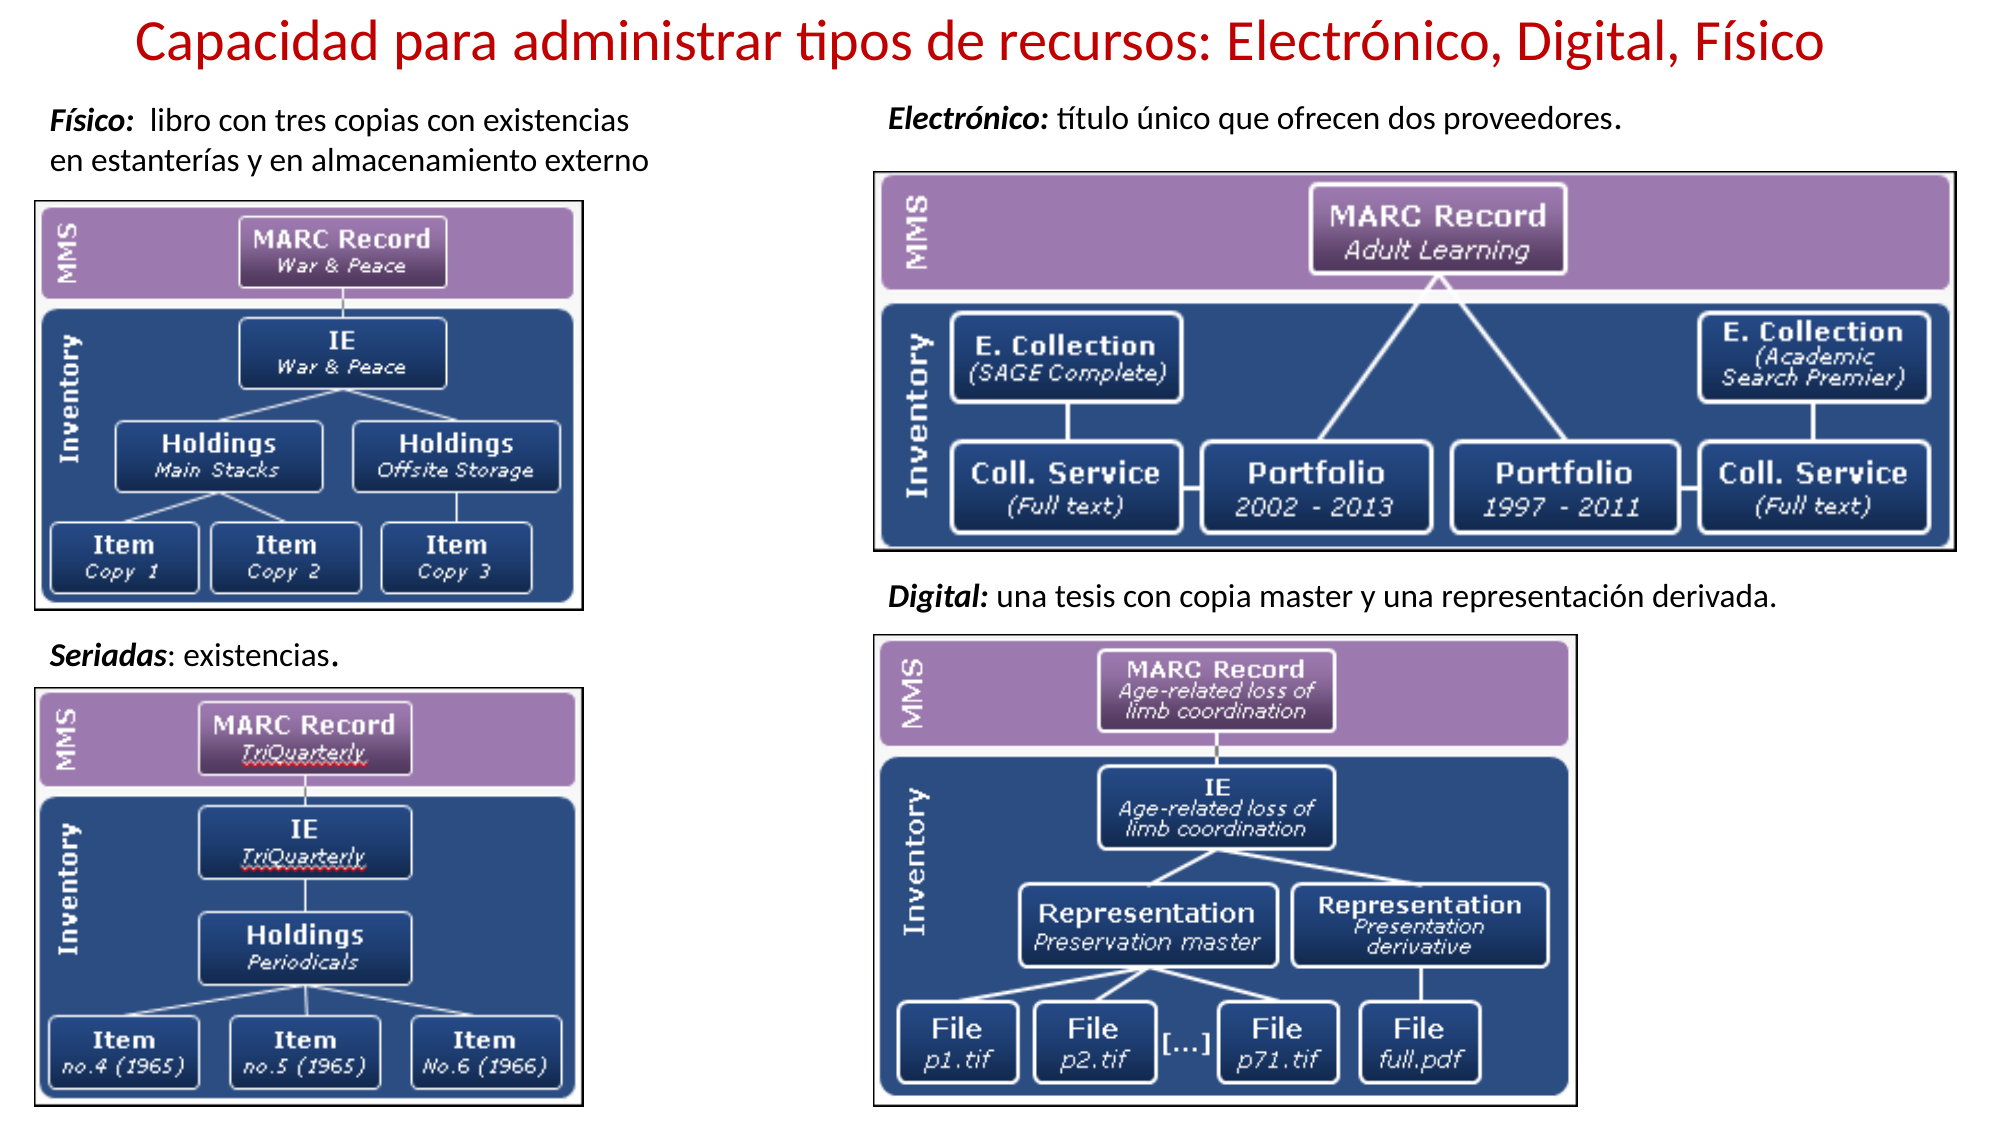

Capacidad para administrar tipos de recursos: Electrónico, Digital, Físico
Electrónico: título único que ofrecen dos proveedores.
Físico:  libro con tres copias con existencias en estanterías y en almacenamiento externo
Digital: una tesis con copia master y una representación derivada.
Seriadas: existencias.